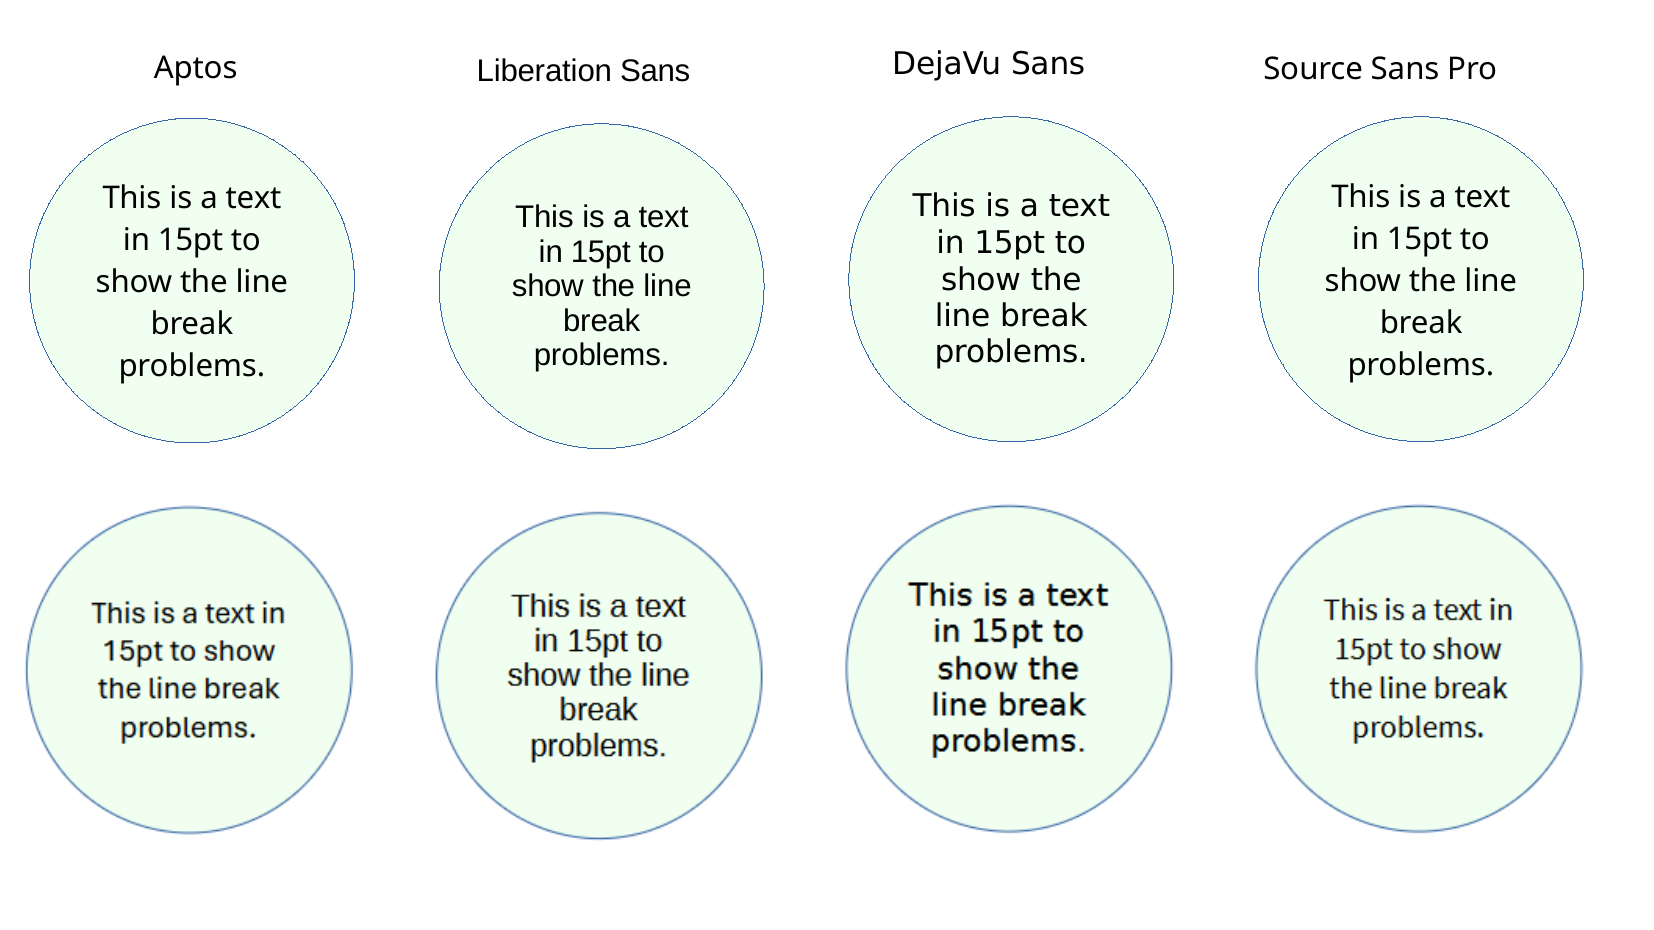

DejaVu Sans
Aptos
Source Sans Pro
Liberation Sans
This is a text in 15pt to show the line break problems.
This is a text in 15pt to show the line break problems.
This is a text in 15pt to show the line break problems.
This is a text in 15pt to show the line break problems.